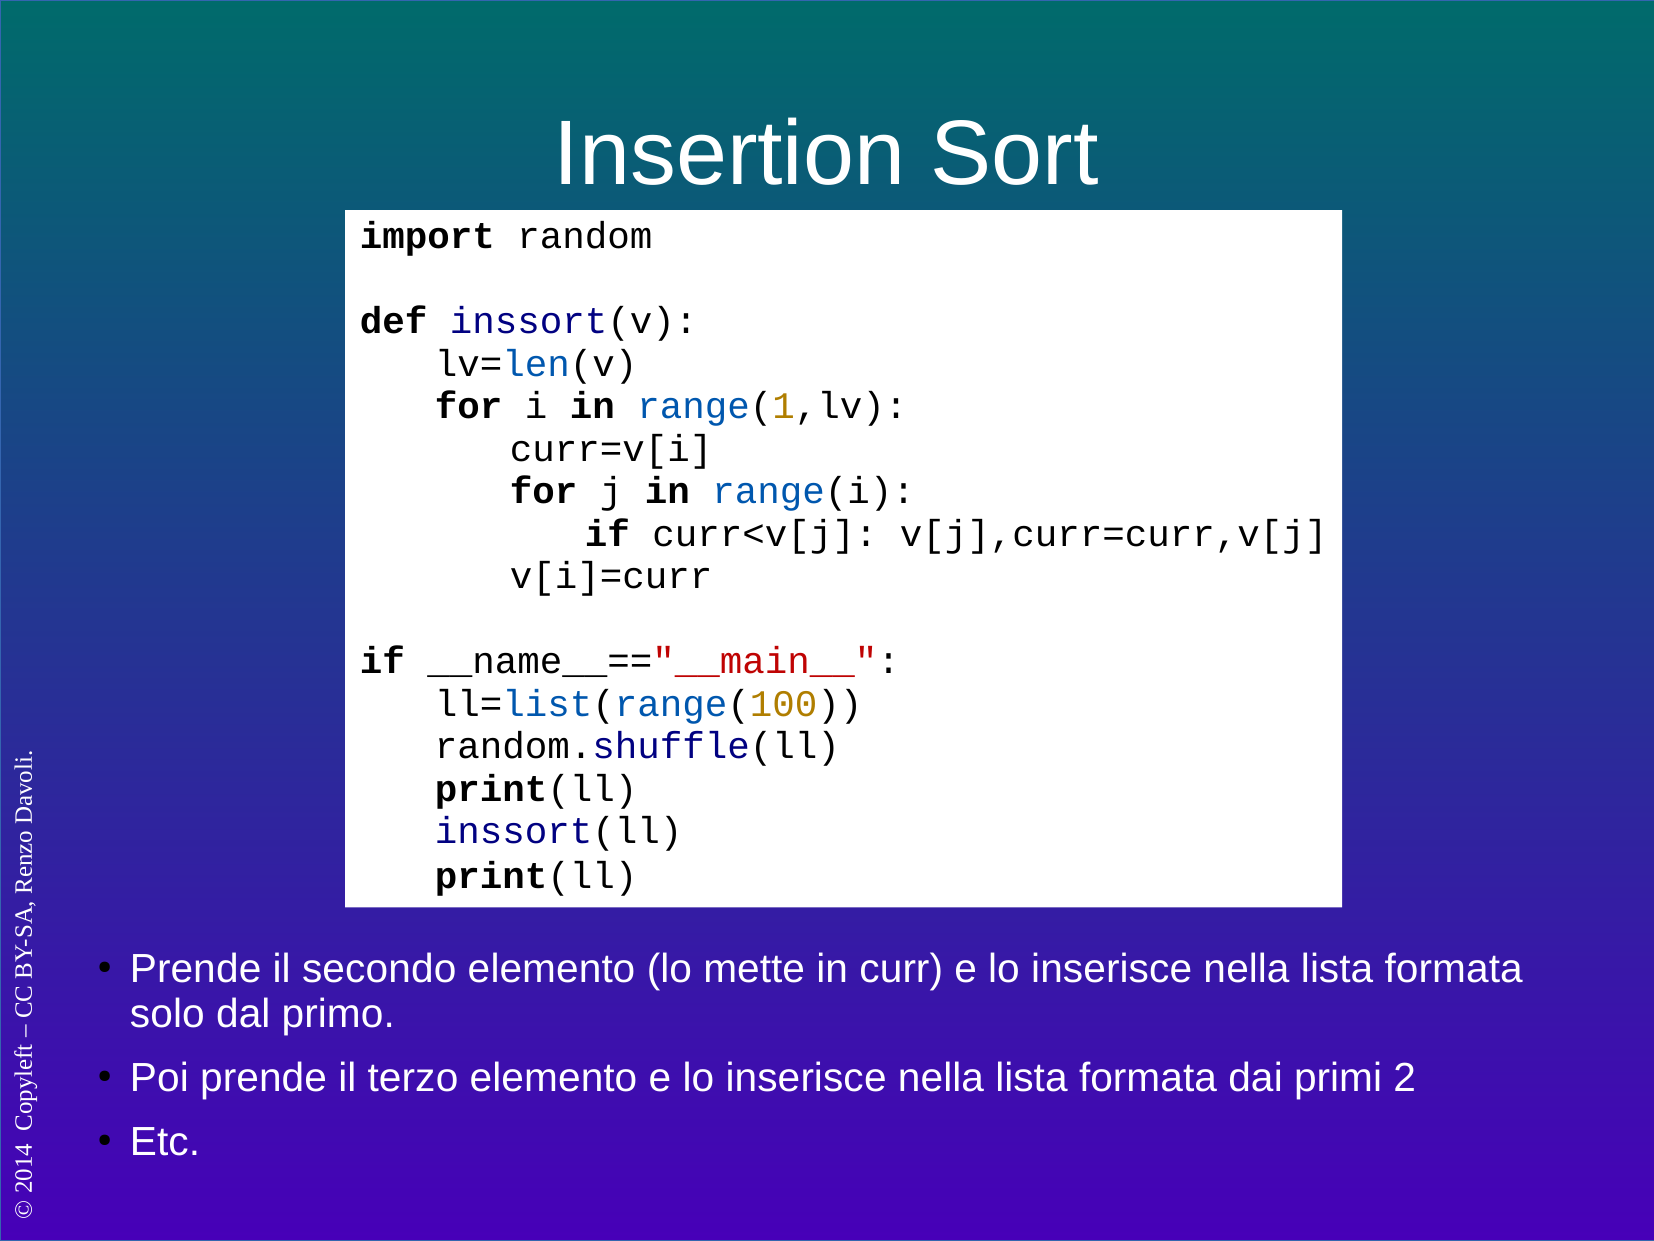

# Insertion Sort
import random
def inssort(v):
	lv=len(v)
	for i in range(1,lv):
		curr=v[i]
		for j in range(i):
			if curr<v[j]: v[j],curr=curr,v[j]
		v[i]=curr
if __name__=="__main__":
	ll=list(range(100))
	random.shuffle(ll)
	print(ll)
	inssort(ll)
	print(ll)
Prende il secondo elemento (lo mette in curr) e lo inserisce nella lista formata solo dal primo.
Poi prende il terzo elemento e lo inserisce nella lista formata dai primi 2
Etc.